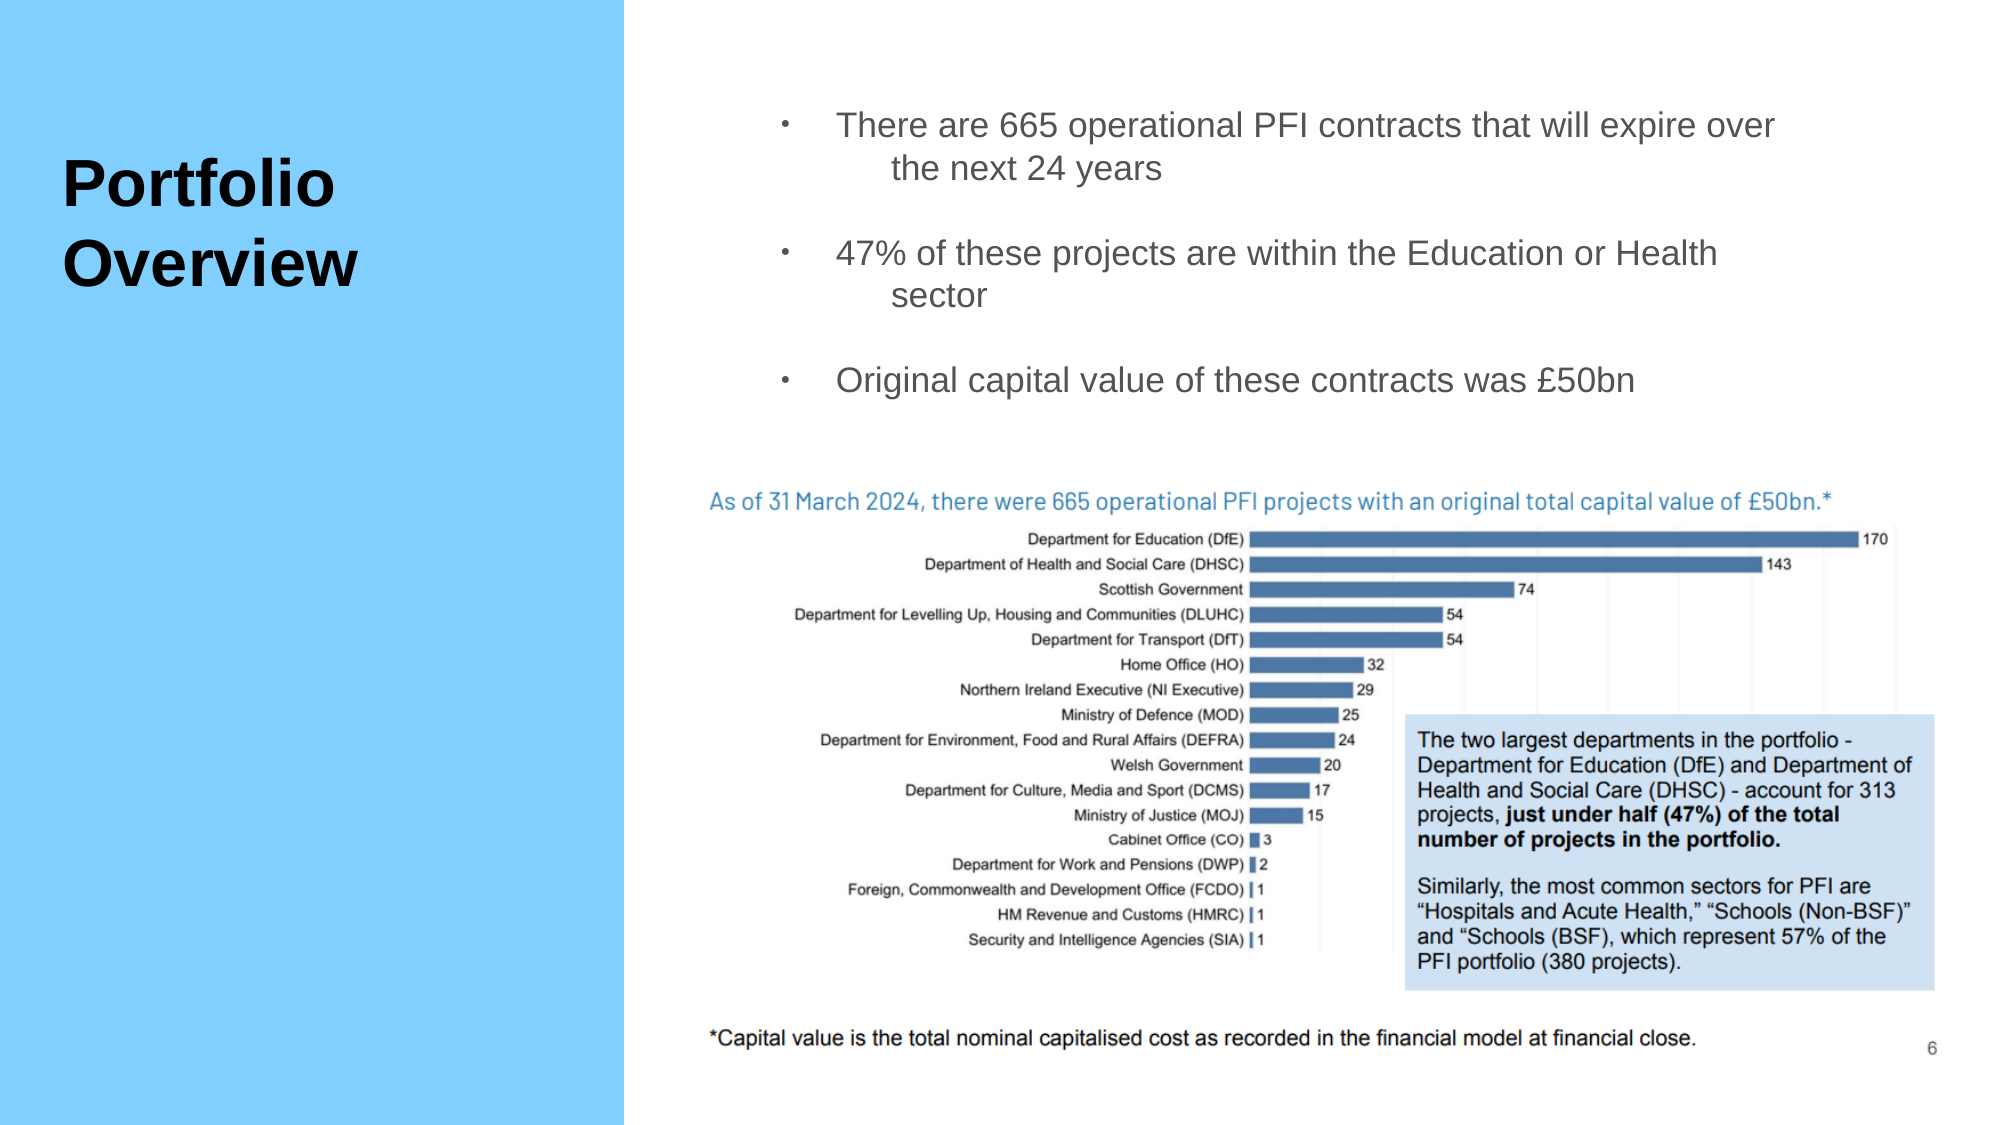

There are 665 operational PFI contracts that will expire over the next 24 years
47% of these projects are within the Education or Health sector
Original capital value of these contracts was £50bn
# Portfolio Overview